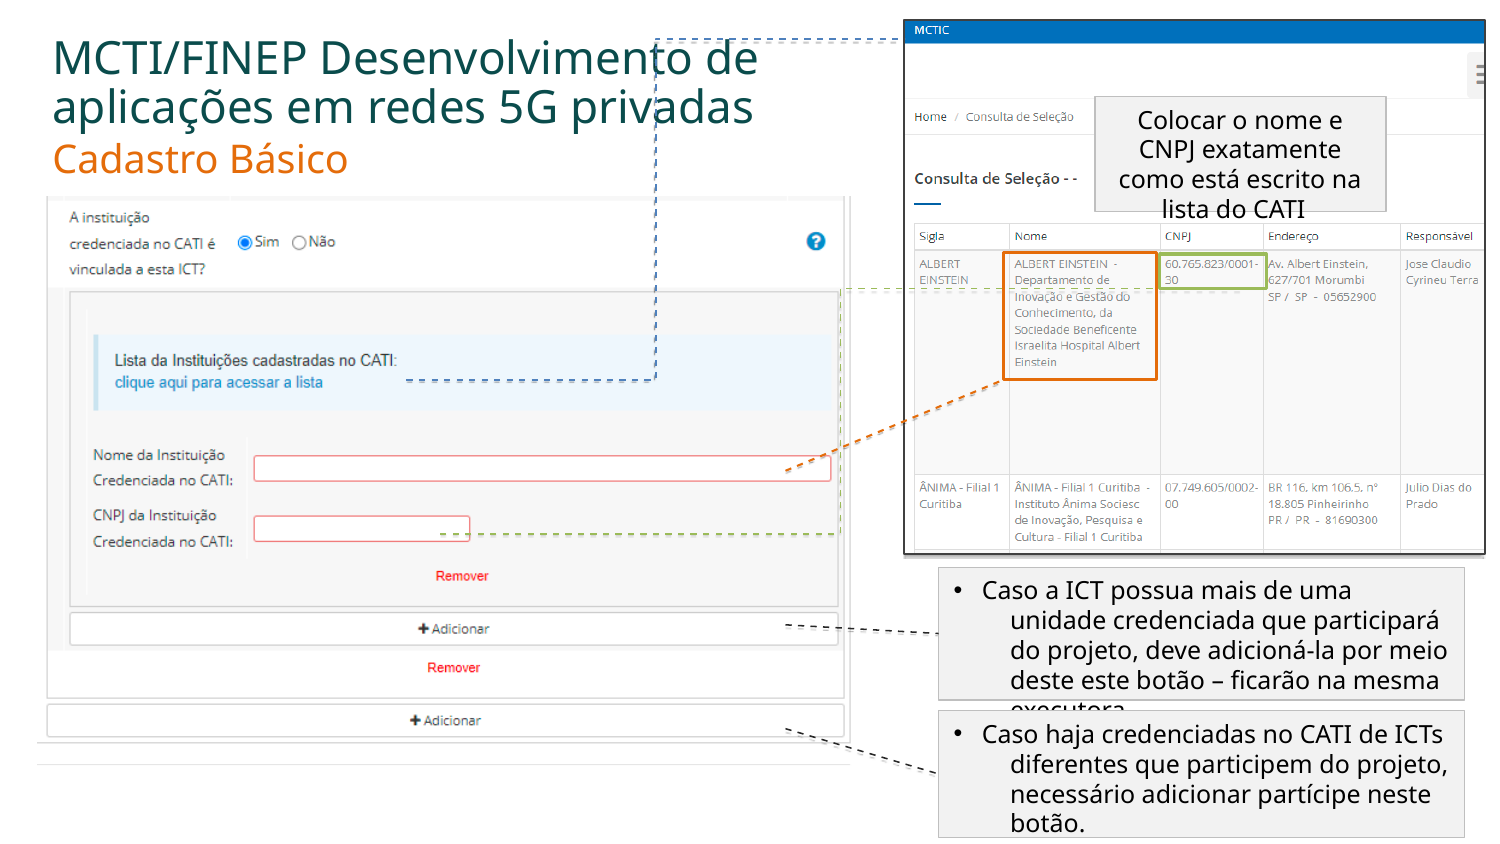

MCTI/FINEP Desenvolvimento de aplicações em redes 5G privadas
Cadastro Básico
Colocar o nome e CNPJ exatamente como está escrito na lista do CATI
Caso a ICT possua mais de uma unidade credenciada que participará do projeto, deve adicioná-la por meio deste este botão – ficarão na mesma executora.
Caso haja credenciadas no CATI de ICTs diferentes que participem do projeto, necessário adicionar partícipe neste botão.